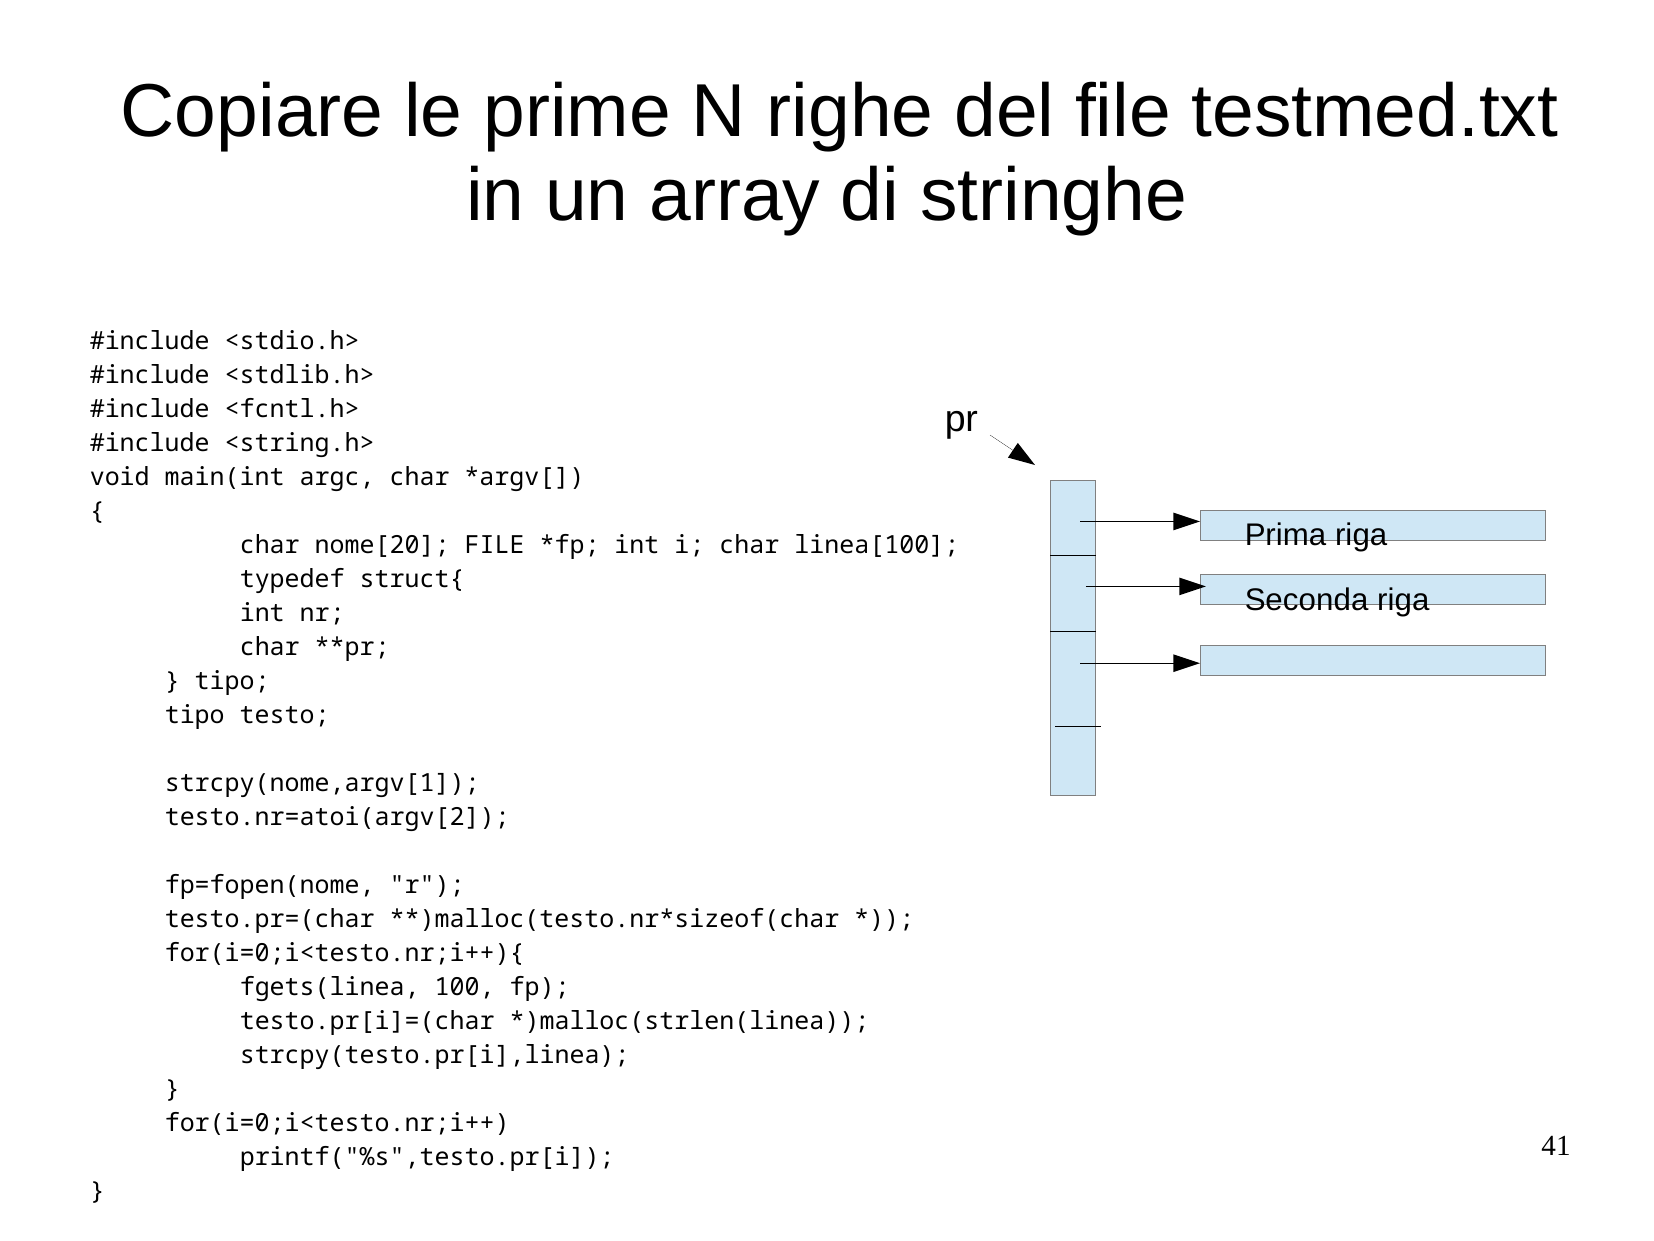

# Copiare le prime N righe del file testmed.txt in un array di stringhe
#include <stdio.h>
#include <stdlib.h>
#include <fcntl.h>
#include <string.h>
void main(int argc, char *argv[])
{
 	char nome[20]; FILE *fp; int i; char linea[100];
 	typedef struct{
		int nr;
		char **pr;
	} tipo;
	tipo testo;
 strcpy(nome,argv[1]);
 testo.nr=atoi(argv[2]);
	fp=fopen(nome, "r");
	testo.pr=(char **)malloc(testo.nr*sizeof(char *));
	for(i=0;i<testo.nr;i++){
		fgets(linea, 100, fp);
		testo.pr[i]=(char *)malloc(strlen(linea));
		strcpy(testo.pr[i],linea);
	}
	for(i=0;i<testo.nr;i++)
		printf("%s",testo.pr[i]);
}
pr
Prima riga
Seconda riga
41